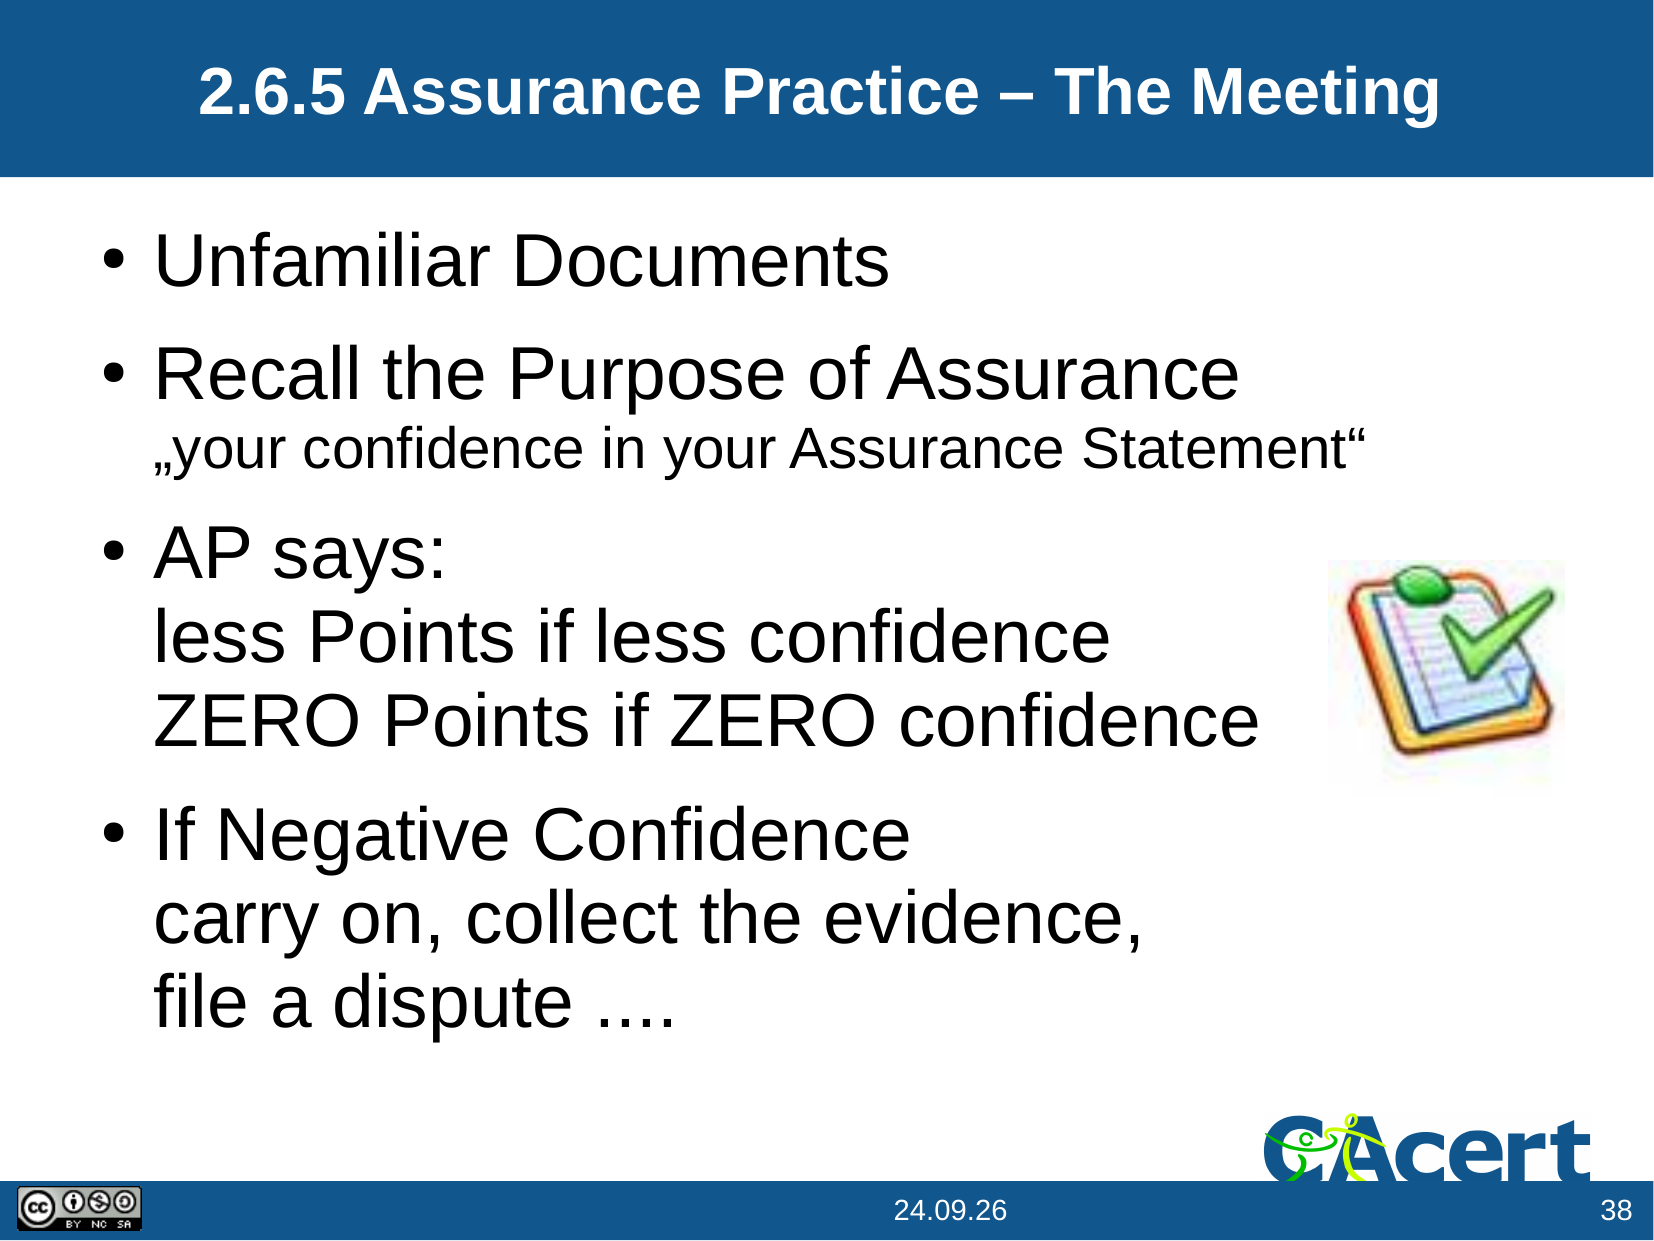

# 2.6.5 Assurance Practice – The Meeting
Unfamiliar Documents
Recall the Purpose of Assurance
„your confidence in your Assurance Statement“
AP says:
less Points if less confidence
ZERO Points if ZERO confidence
If Negative Confidence
carry on, collect the evidence,
file a dispute ....